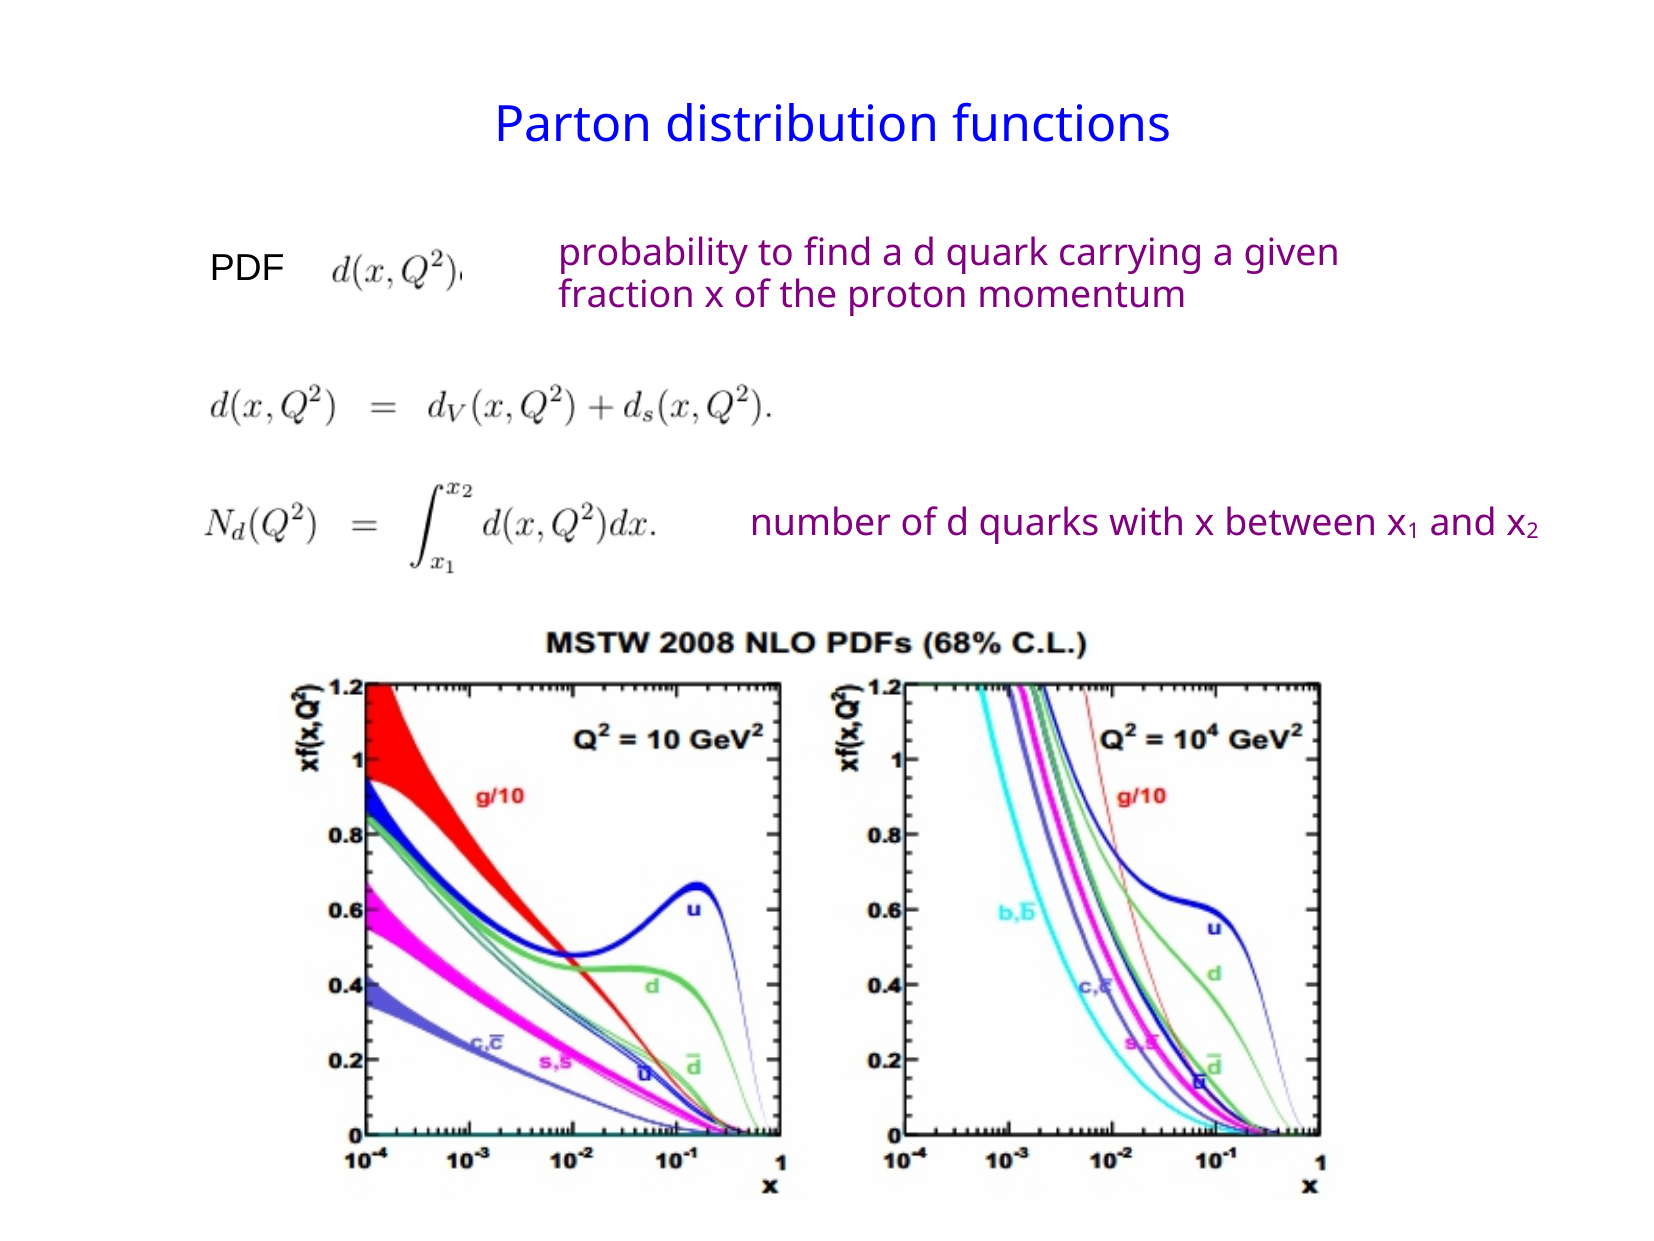

Parton distribution functions
probability to find a d quark carrying a given
fraction x of the proton momentum
PDF
number of d quarks with x between x1 and x2